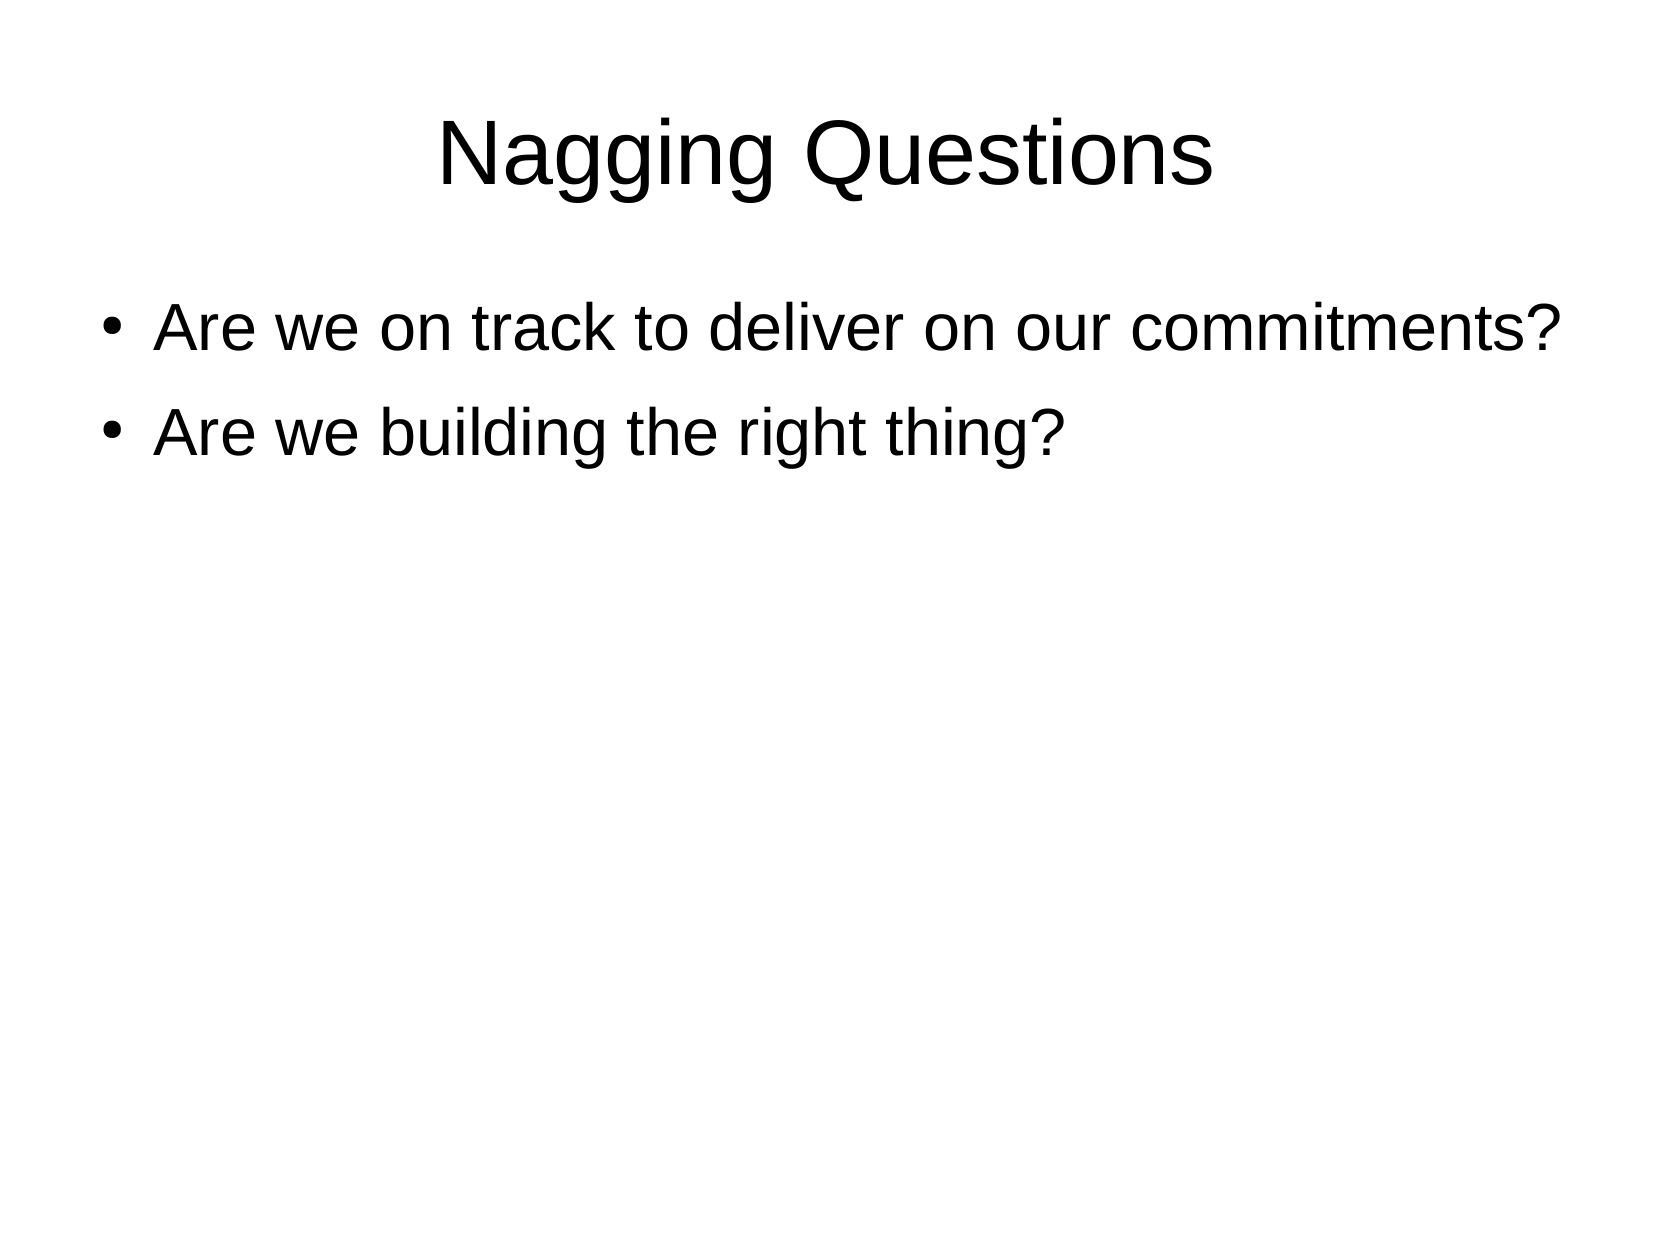

# Nagging Questions
Are we on track to deliver on our commitments?
Are we building the right thing?